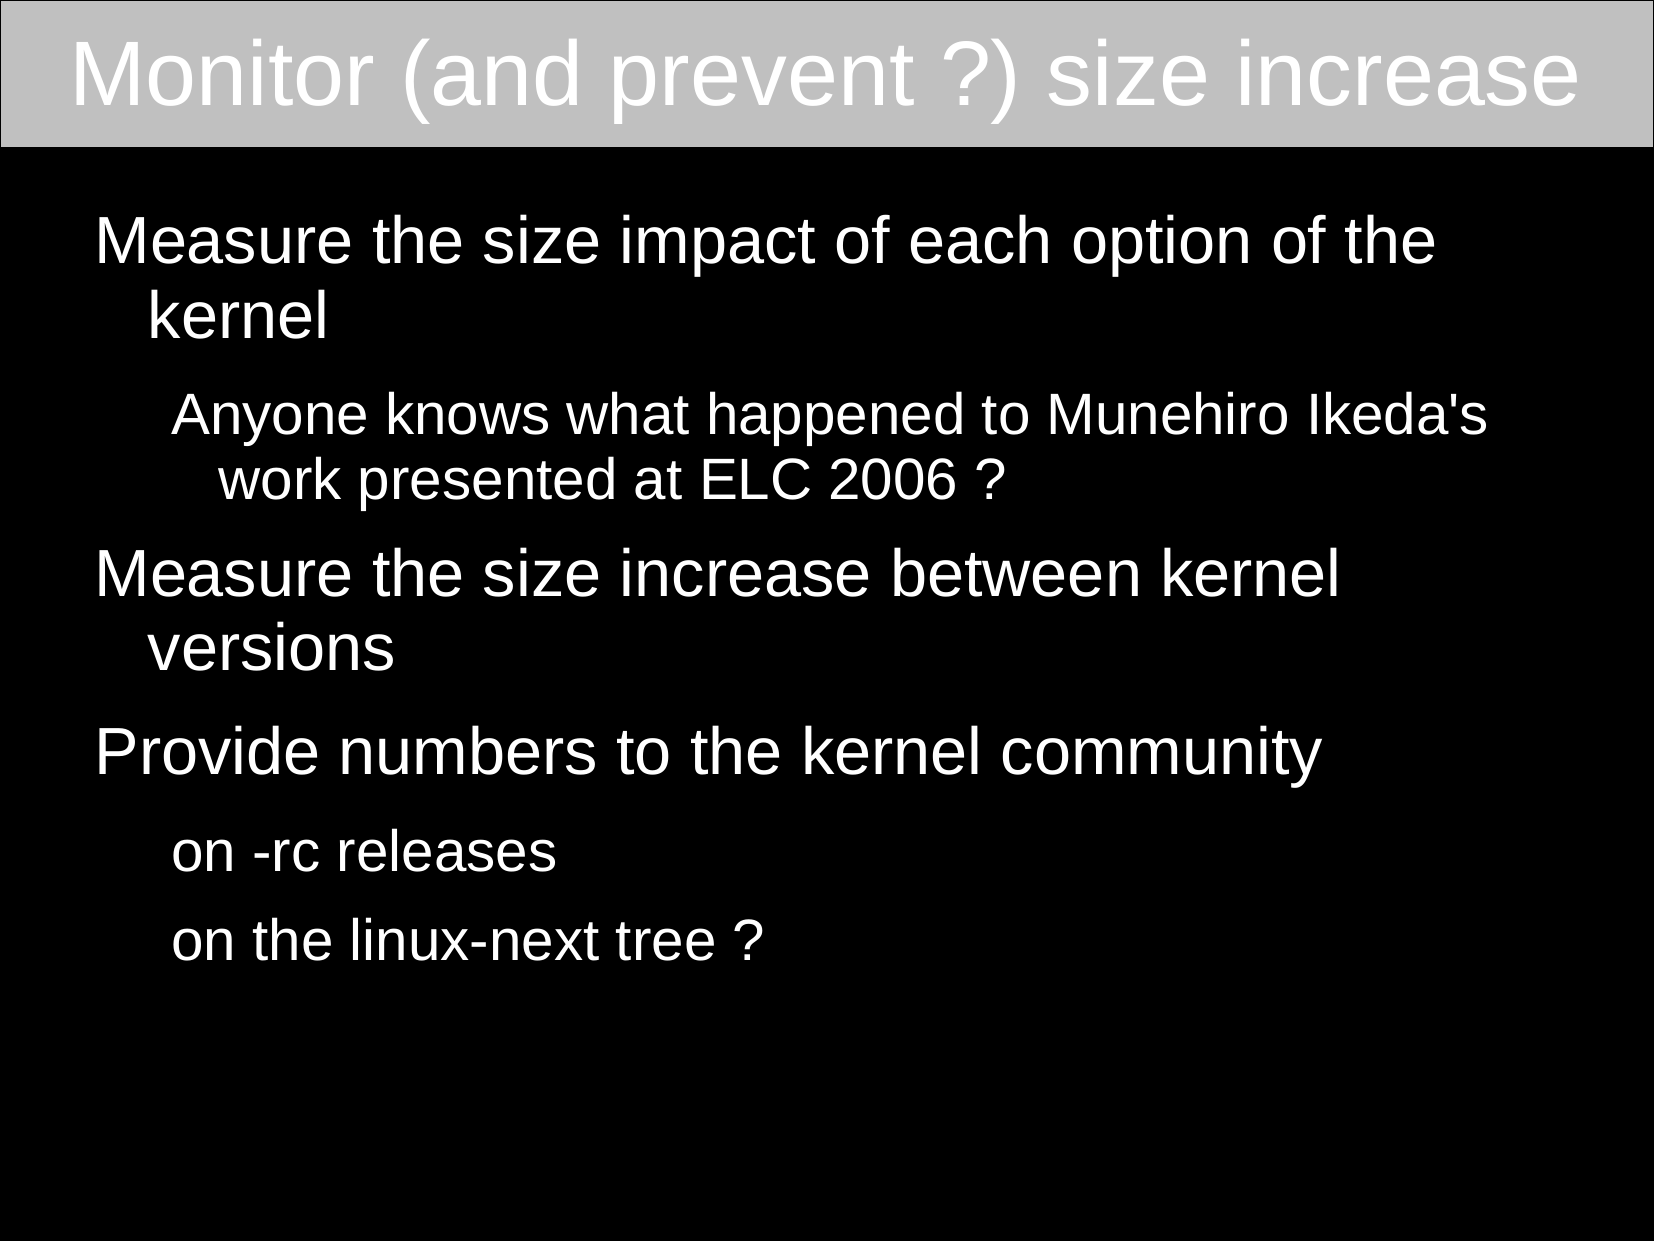

# Monitor (and prevent ?) size increase
Measure the size impact of each option of the kernel
Anyone knows what happened to Munehiro Ikeda's work presented at ELC 2006 ?
Measure the size increase between kernel versions
Provide numbers to the kernel community
on -rc releases
on the linux-next tree ?